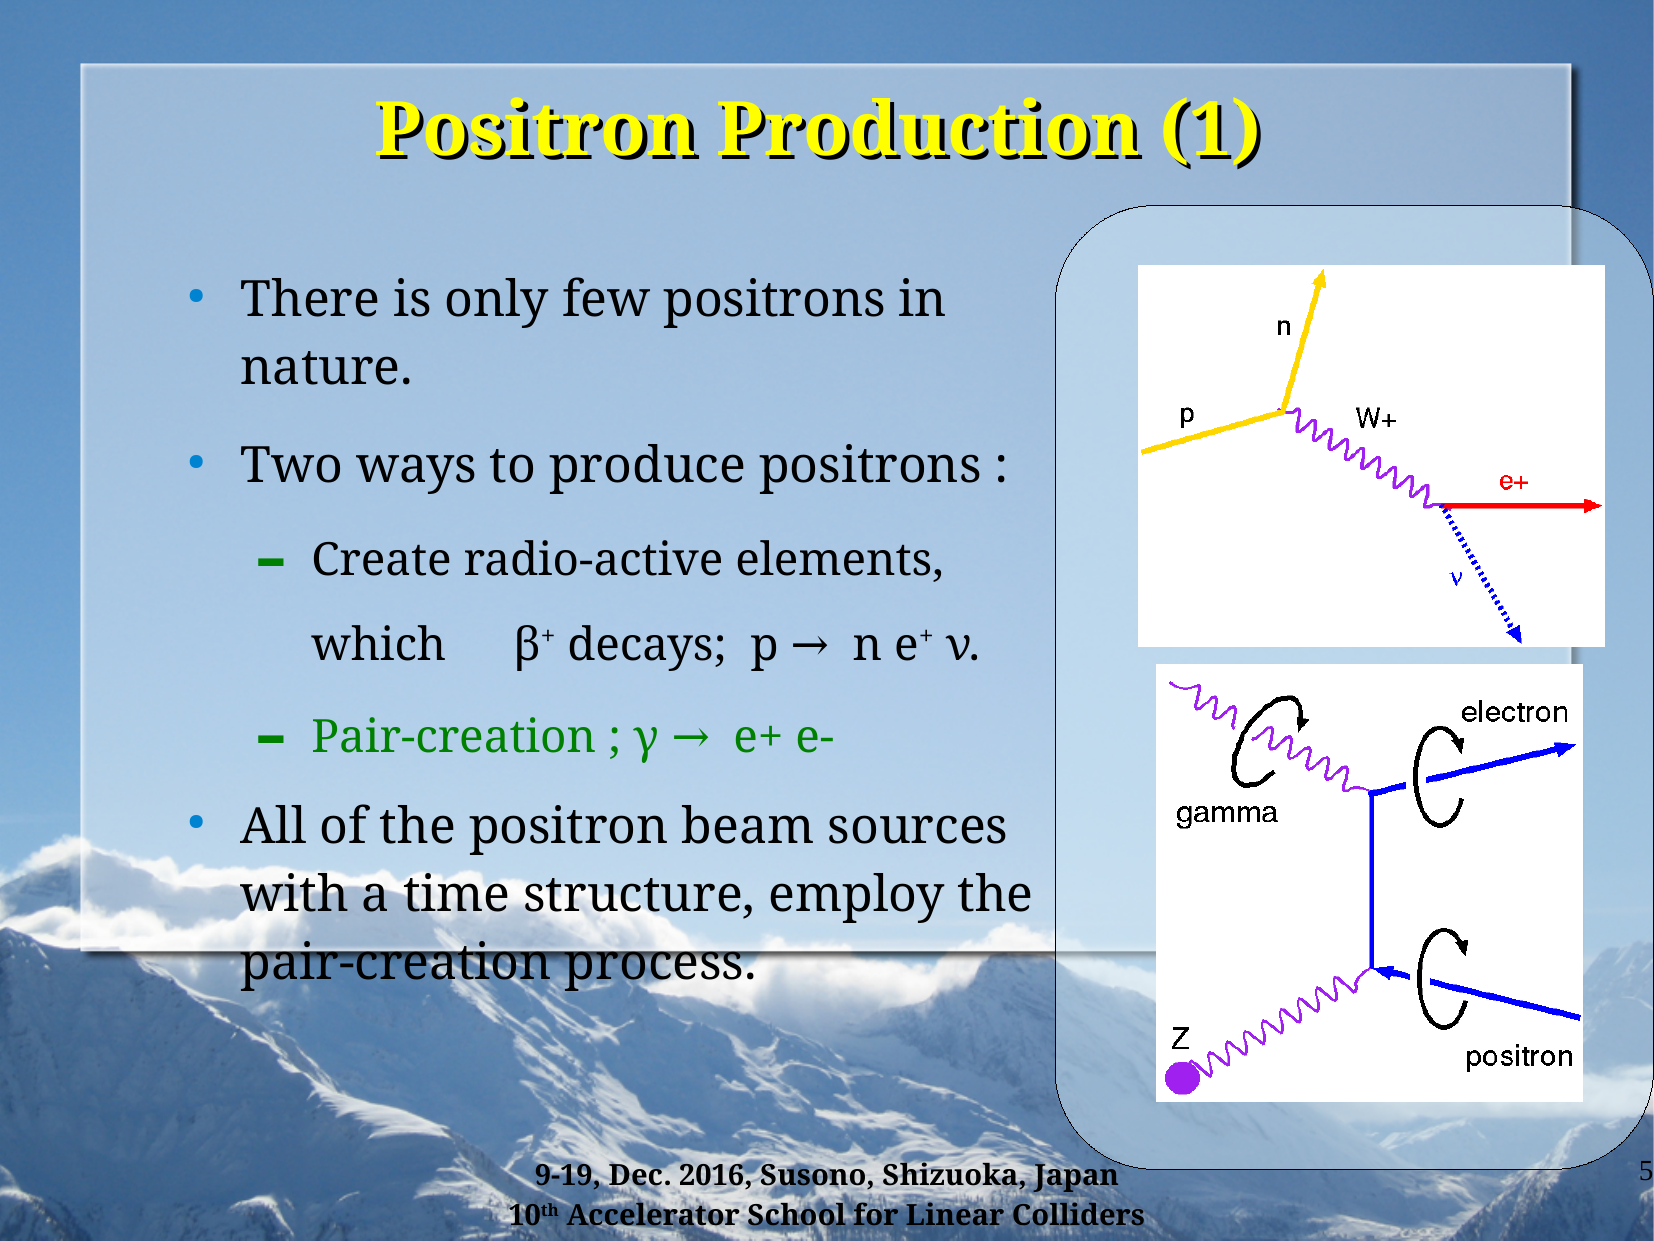

# Positron Production (1)
There is only few positrons in nature.
Two ways to produce positrons :
Create radio-active elements, which　β+ decays; p → n e+ ν.
Pair-creation ; γ → e+ e-
All of the positron beam sources with a time structure, employ the pair-creation process.
5